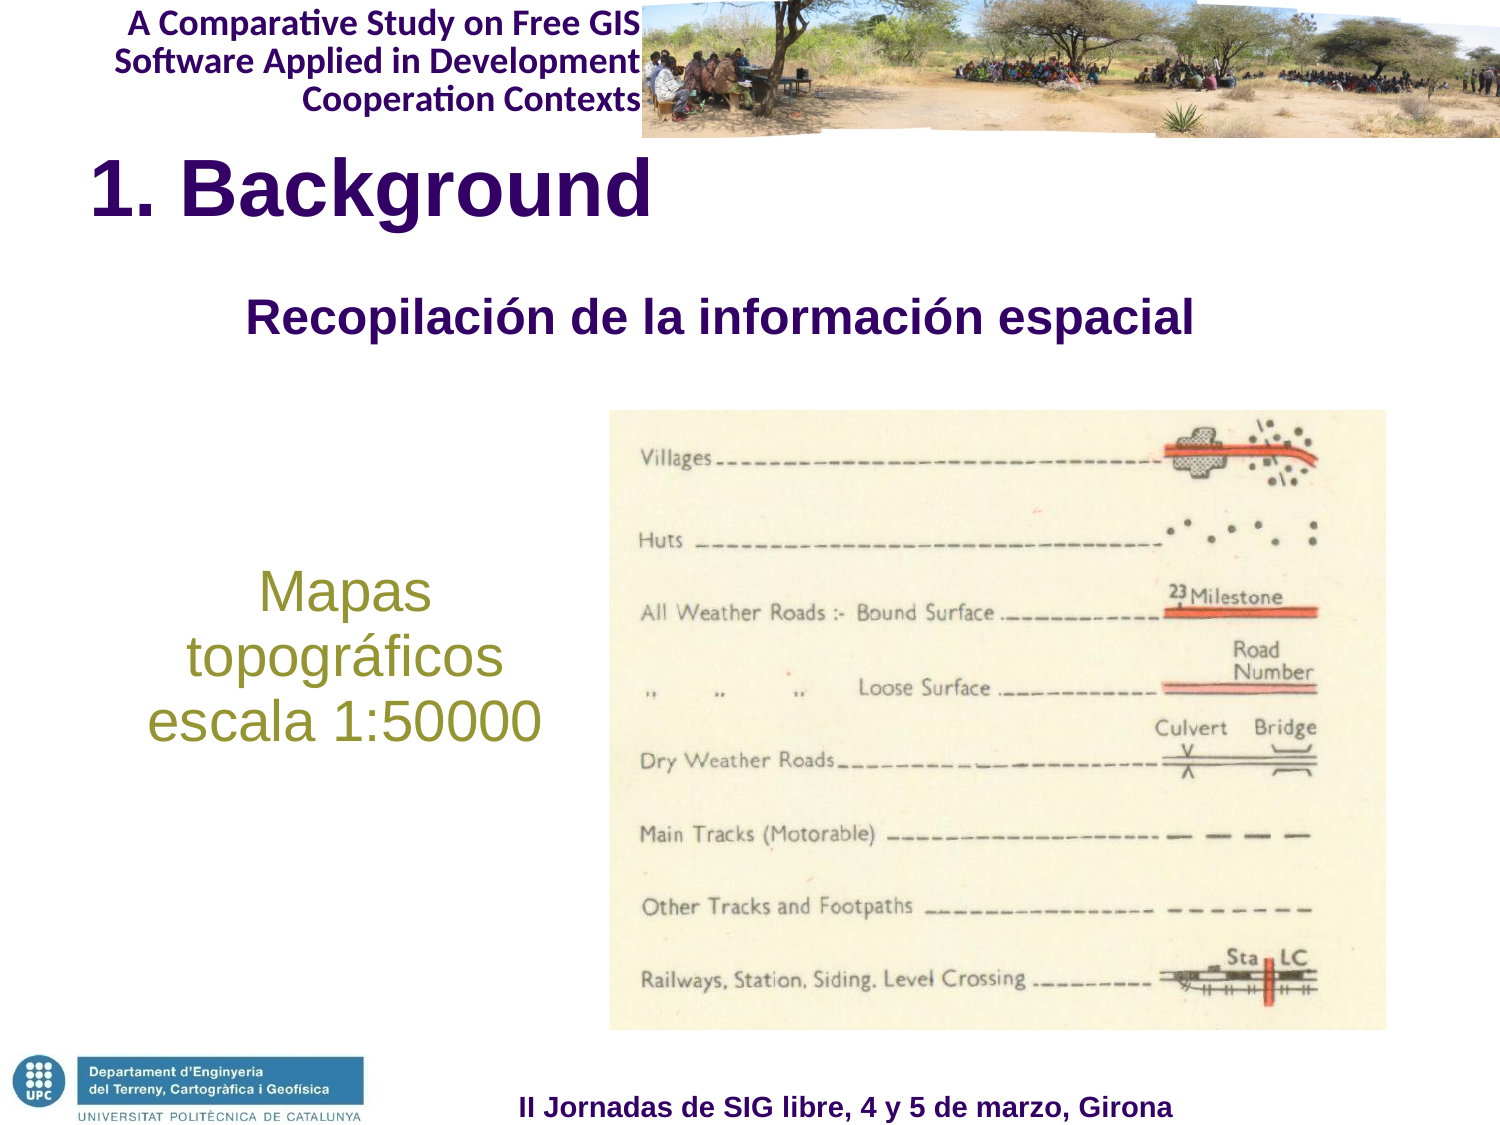

# 1. Background
Recopilación de la información espacial
Mapas topográficos escala 1:50000
II Jornadas de SIG libre, 4 y 5 de marzo, Girona